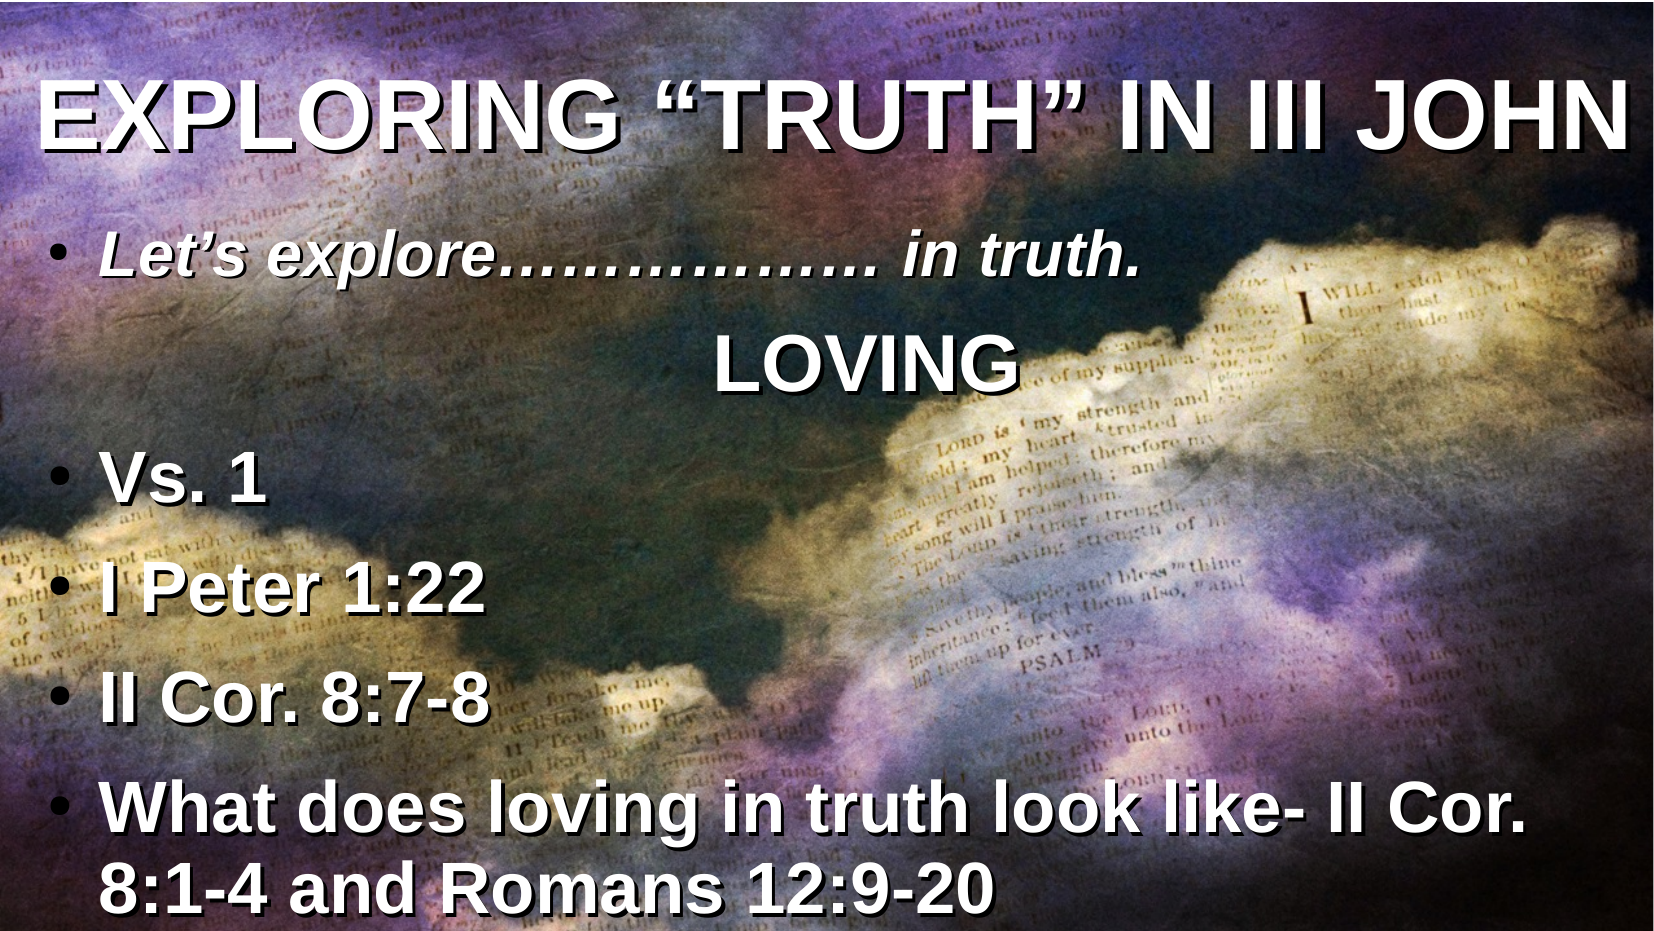

# EXPLORING “TRUTH” IN III JOHN
Let’s explore……………… in truth.
LOVING
Vs. 1
I Peter 1:22
II Cor. 8:7-8
What does loving in truth look like- II Cor. 8:1-4 and Romans 12:9-20